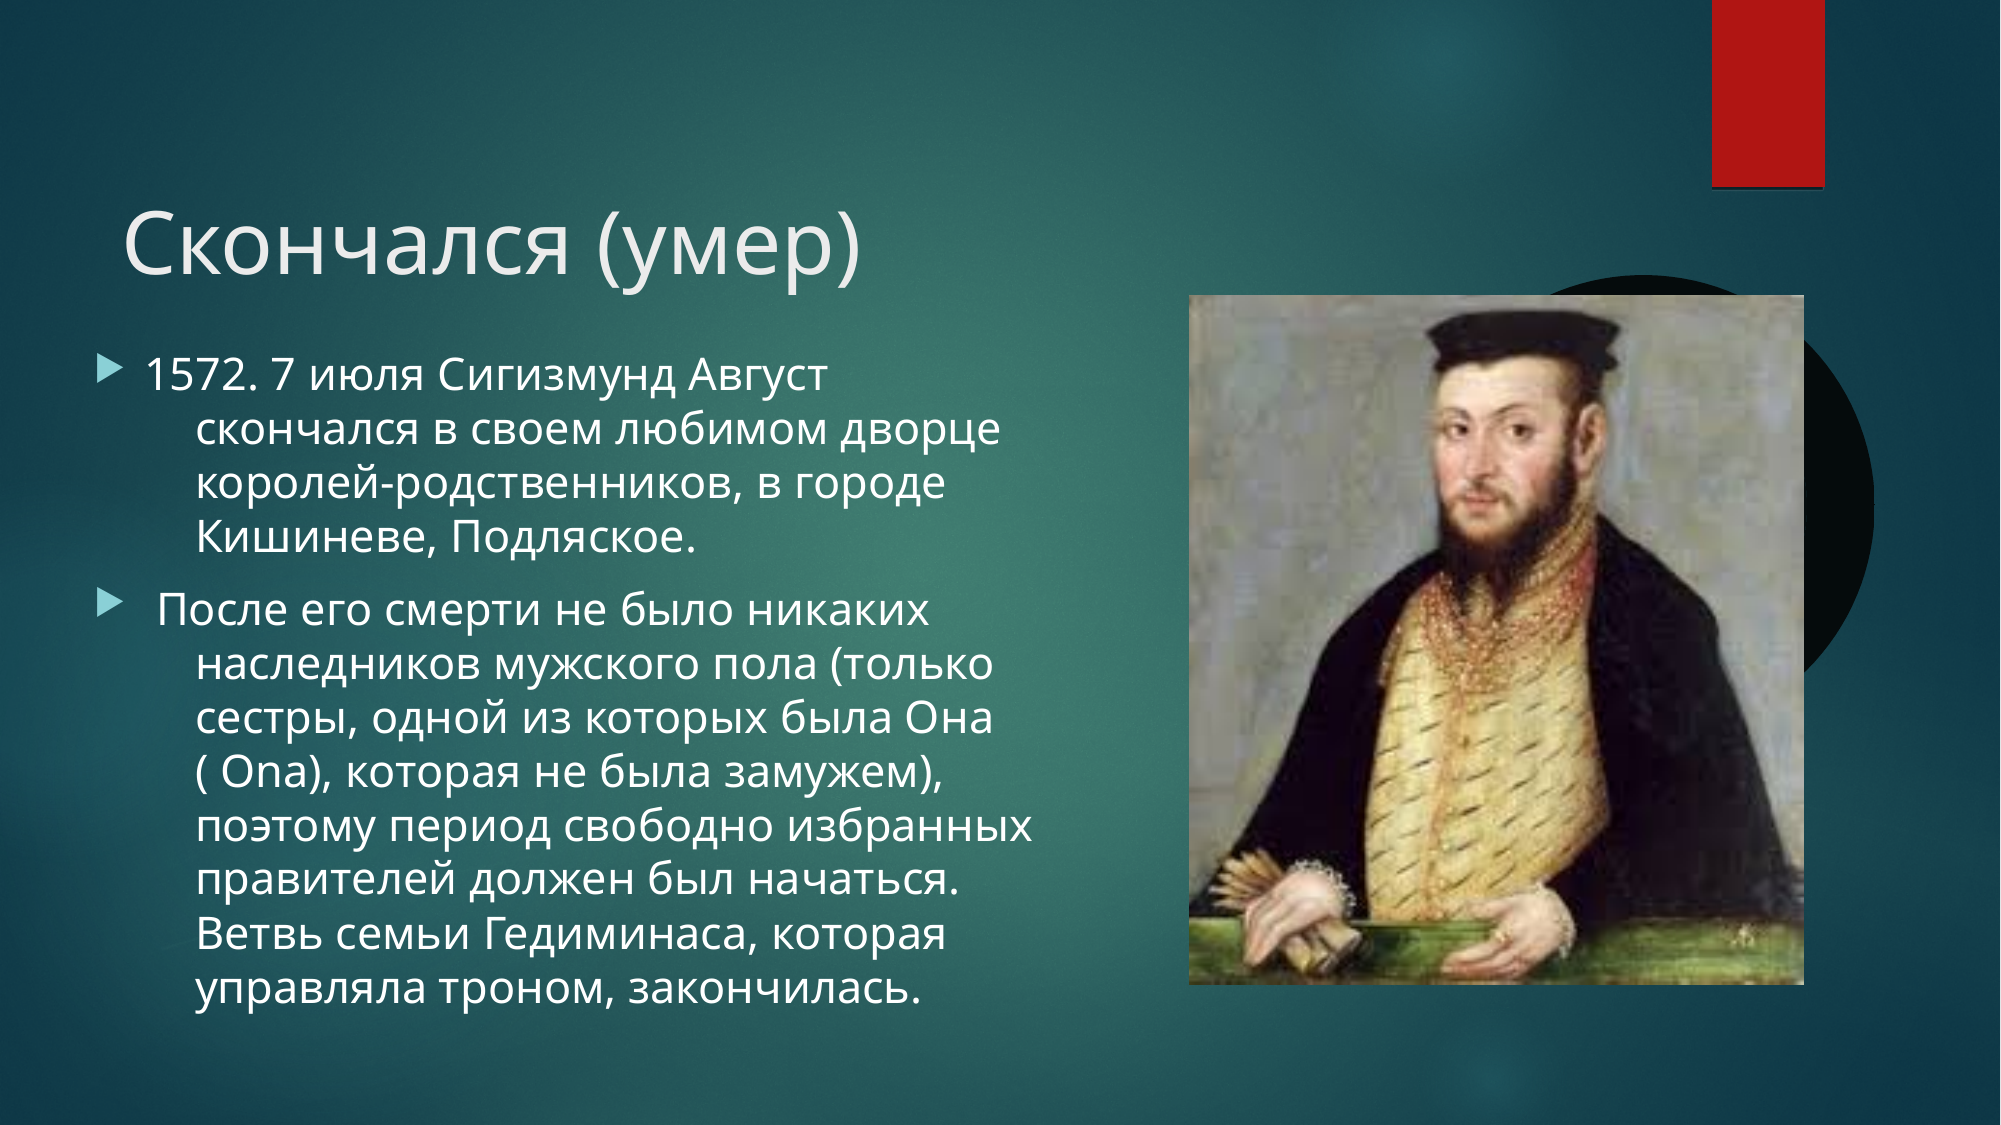

# Скончался (умер)
1572. 7 июля Сигизмунд Август скончался в своем любимом дворце королей-родственников, в городе Кишиневе, Подляское.
 После его смерти не было никаких наследников мужского пола (только сестры, одной из которых была Она ( Ona), которая не была замужем), поэтому период свободно избранных правителей должен был начаться. Ветвь семьи Гедиминаса, которая управляла троном, закончилась.